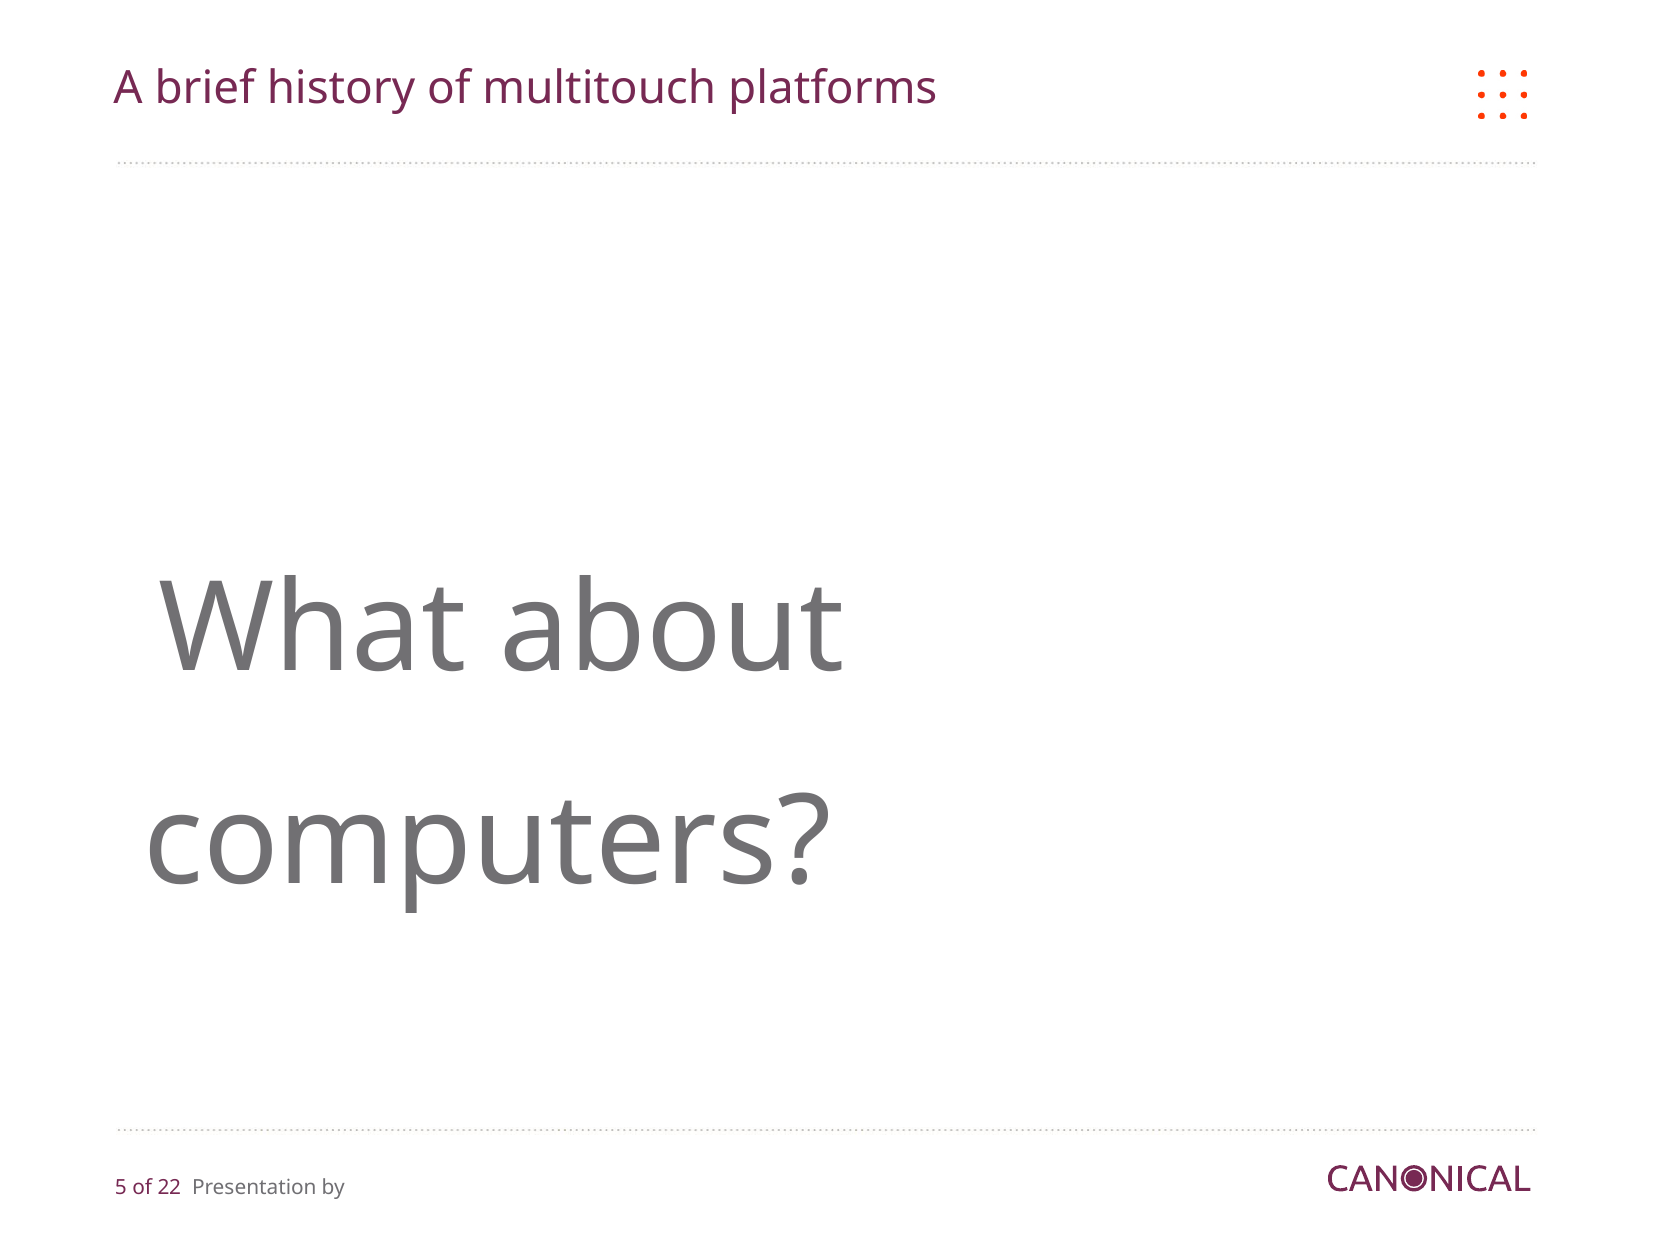

# A brief history of multitouch platforms
What about computers?